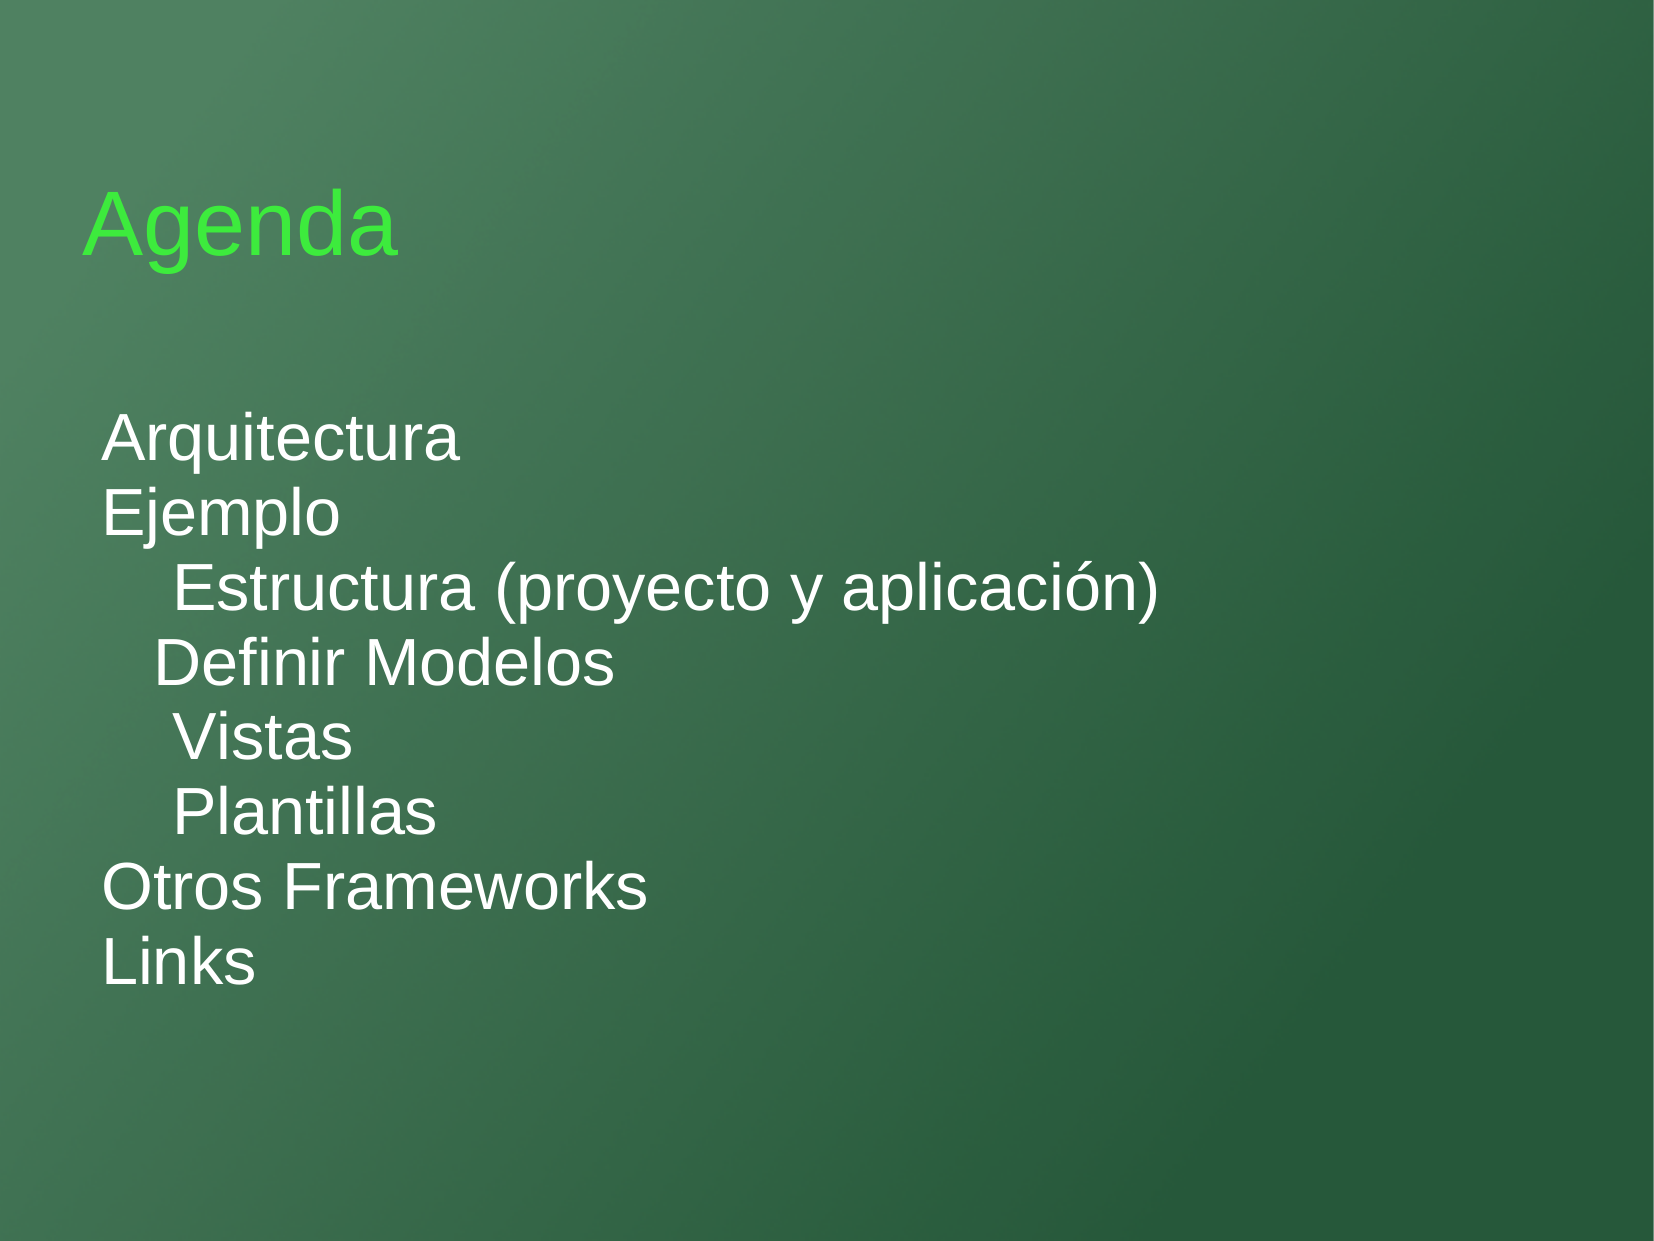

# Agenda
 Arquitectura
 Ejemplo
 Estructura (proyecto y aplicación)
Definir Modelos
 Vistas
 Plantillas
 Otros Frameworks
 Links